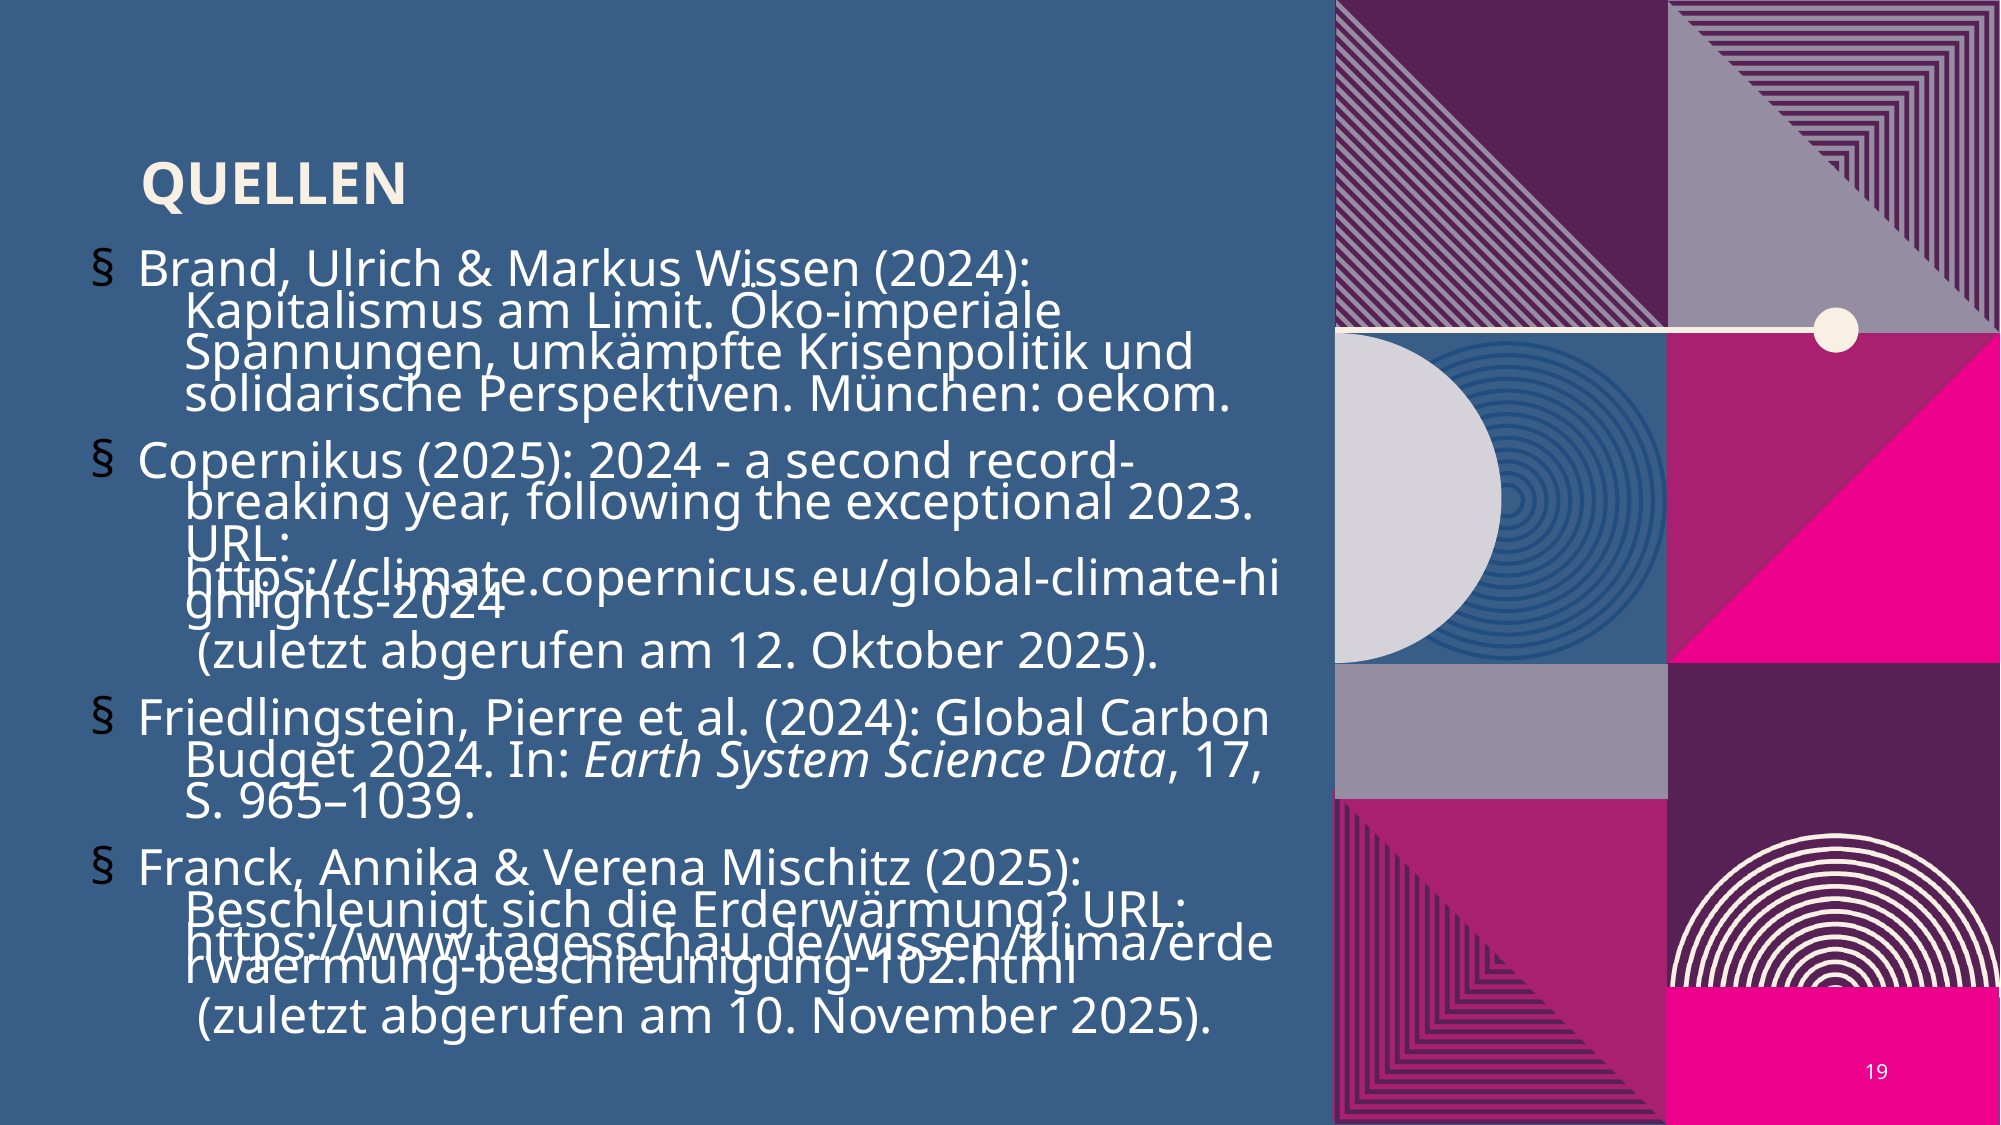

# Quellen
Brand, Ulrich & Markus Wissen (2024): Kapitalismus am Limit. Öko-imperiale Spannungen, umkämpfte Krisenpolitik und solidarische Perspektiven. München: oekom.
Copernikus (2025): 2024 - a second record-breaking year, following the exceptional 2023. URL: https://climate.copernicus.eu/global-climate-highlights-2024 (zuletzt abgerufen am 12. Oktober 2025).
Friedlingstein, Pierre et al. (2024): Global Carbon Budget 2024. In: Earth System Science Data, 17, S. 965–1039.
Franck, Annika & Verena Mischitz (2025): Beschleunigt sich die Erderwärmung? URL: https://www.tagesschau.de/wissen/klima/erderwaermung-beschleunigung-102.html (zuletzt abgerufen am 10. November 2025).